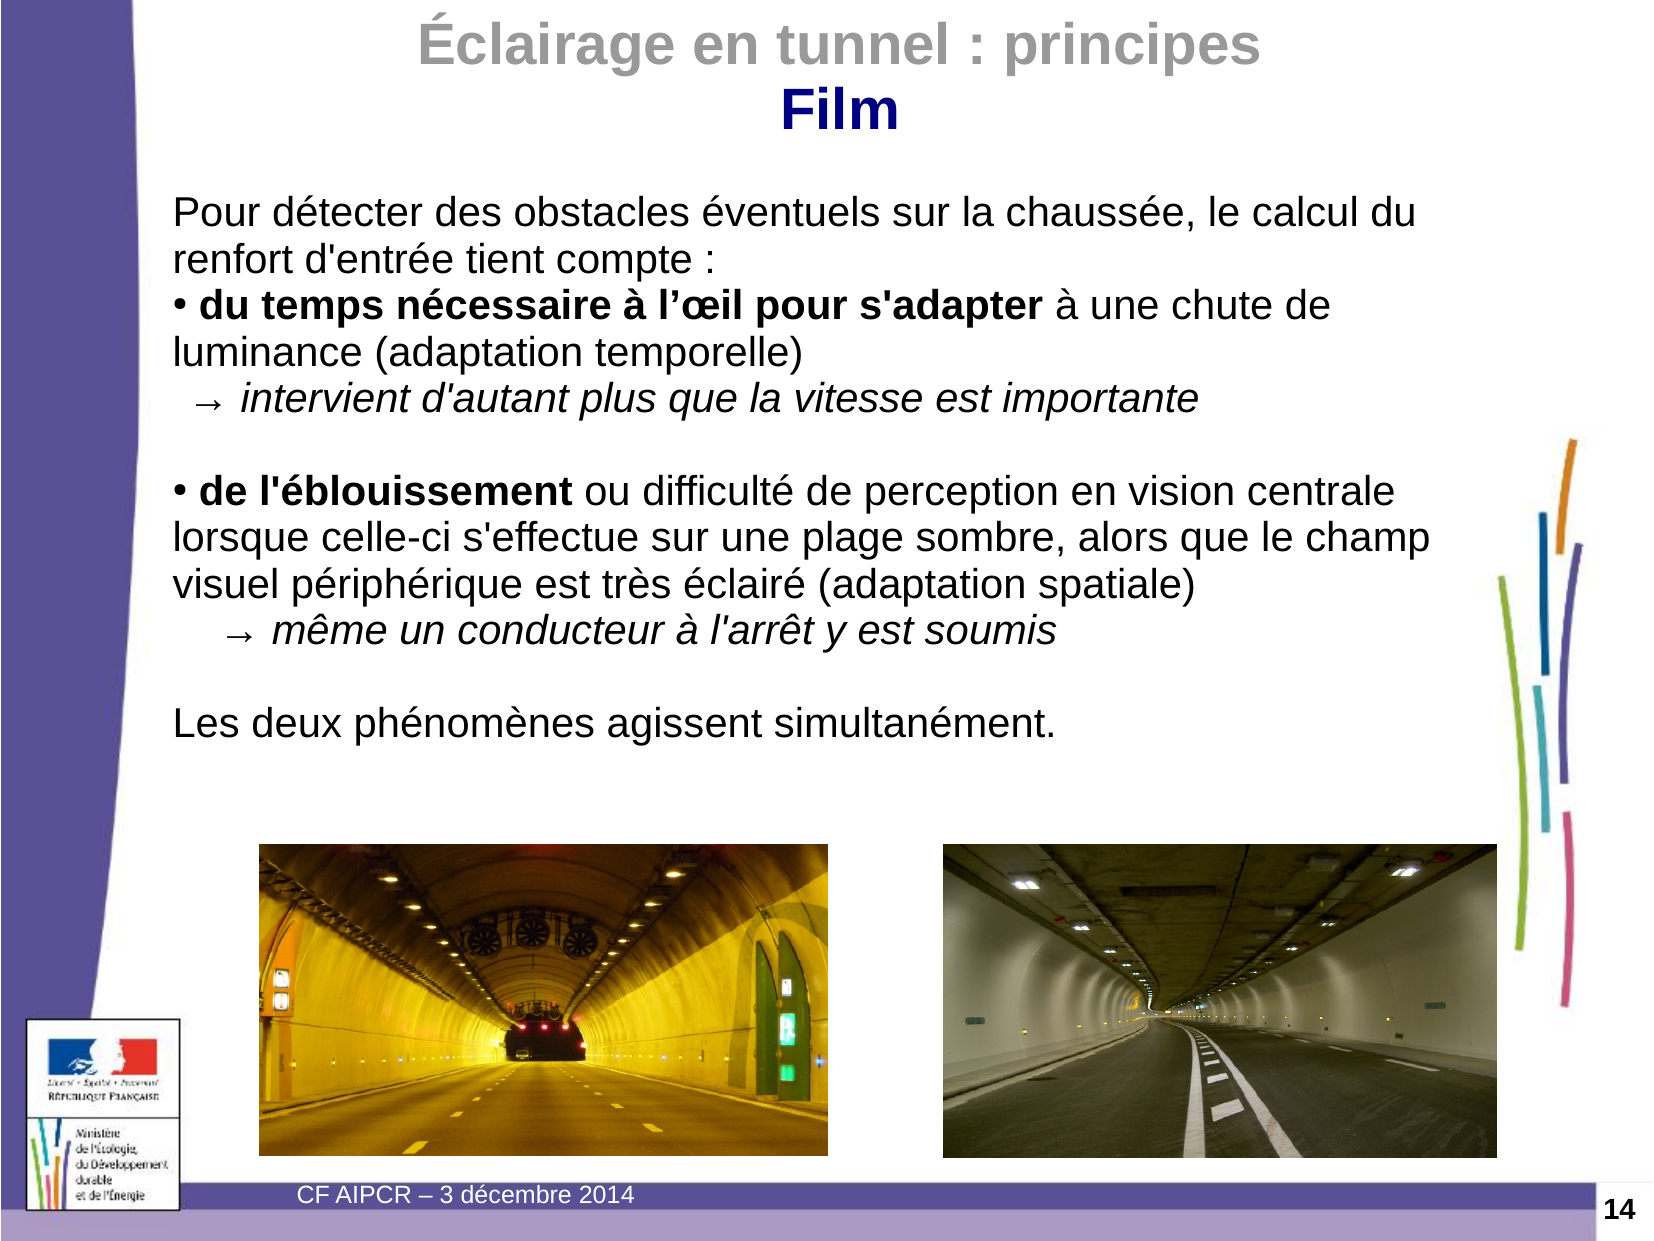

# Éclairage en tunnel : principes Film
Pour détecter des obstacles éventuels sur la chaussée, le calcul du renfort d'entrée tient compte :
 du temps nécessaire à l’œil pour s'adapter à une chute de luminance (adaptation temporelle)
→ intervient d'autant plus que la vitesse est importante
 de l'éblouissement ou difficulté de perception en vision centrale lorsque celle-ci s'effectue sur une plage sombre, alors que le champ visuel périphérique est très éclairé (adaptation spatiale)
 → même un conducteur à l'arrêt y est soumis
Les deux phénomènes agissent simultanément.
CF AIPCR – 3 décembre 2014
14